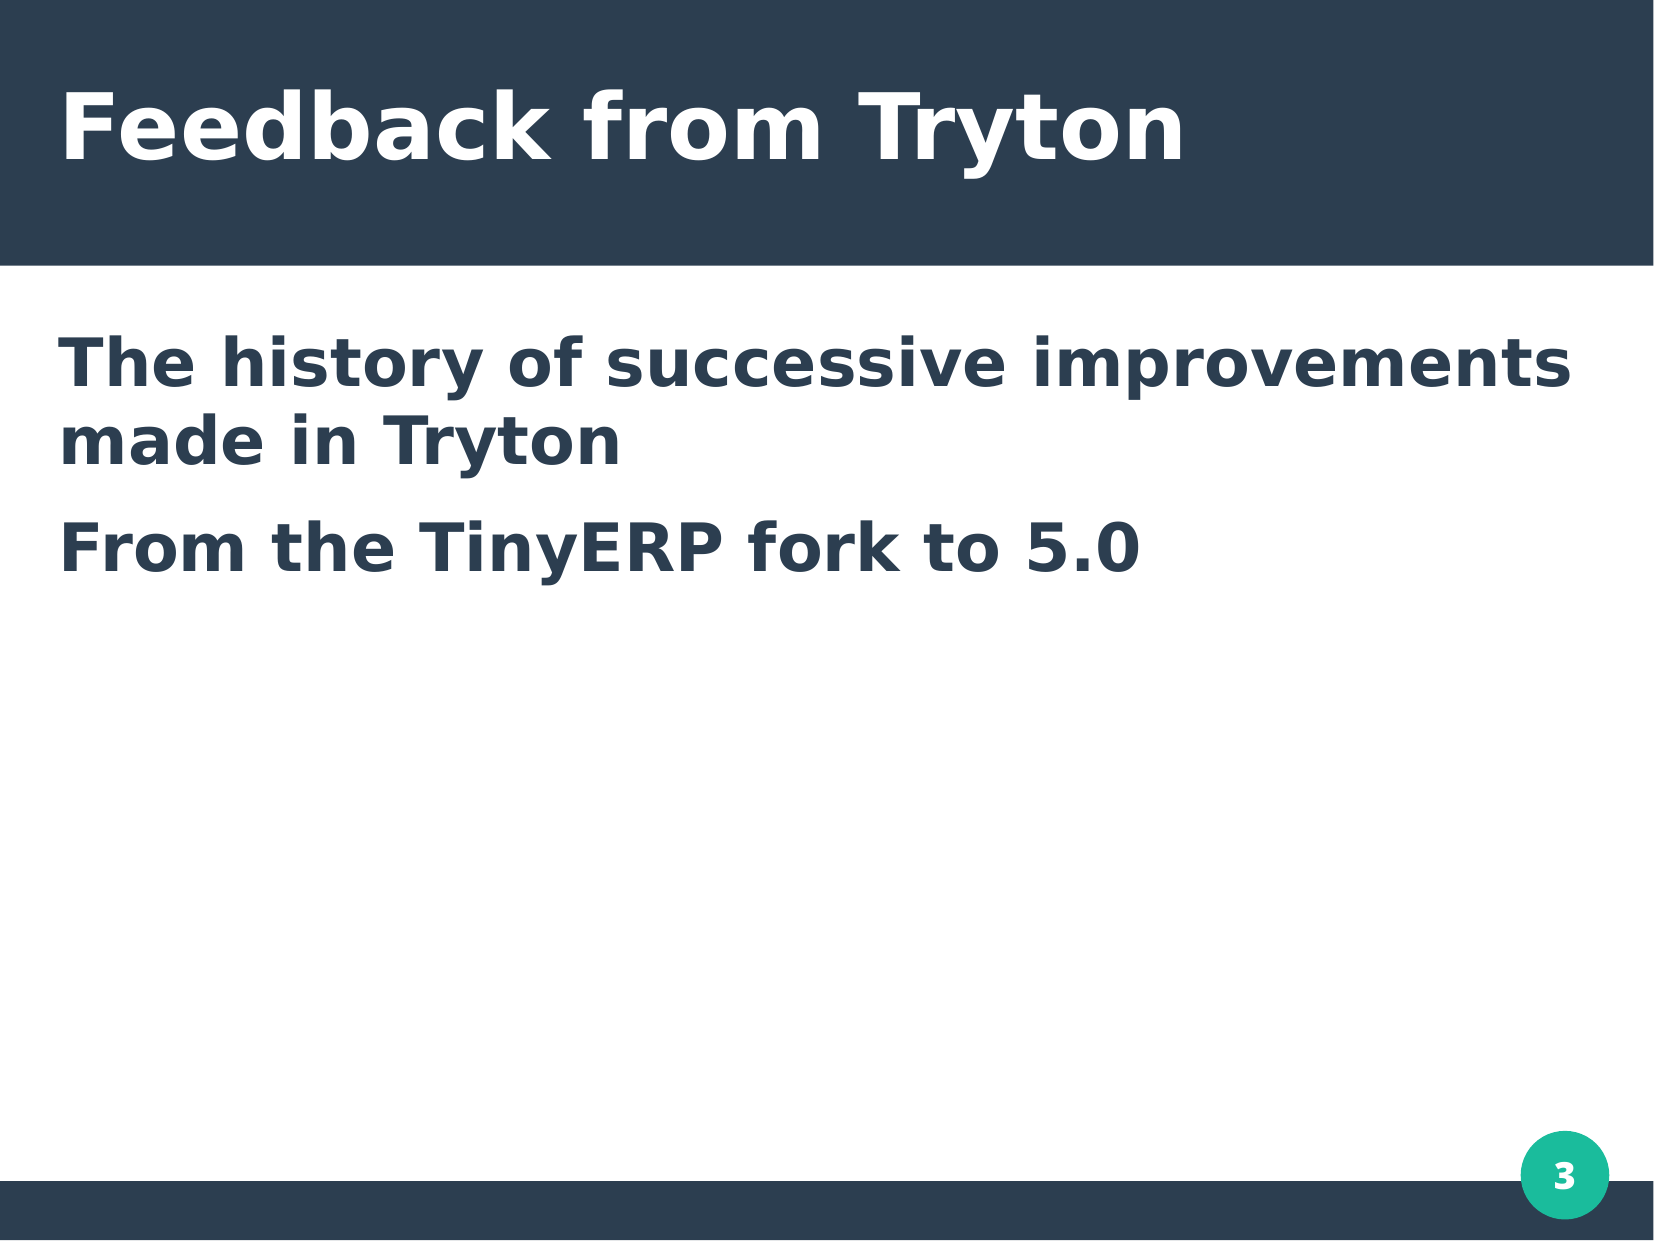

# Feedback from Tryton
The history of successive improvements made in Tryton
From the TinyERP fork to 5.0
3